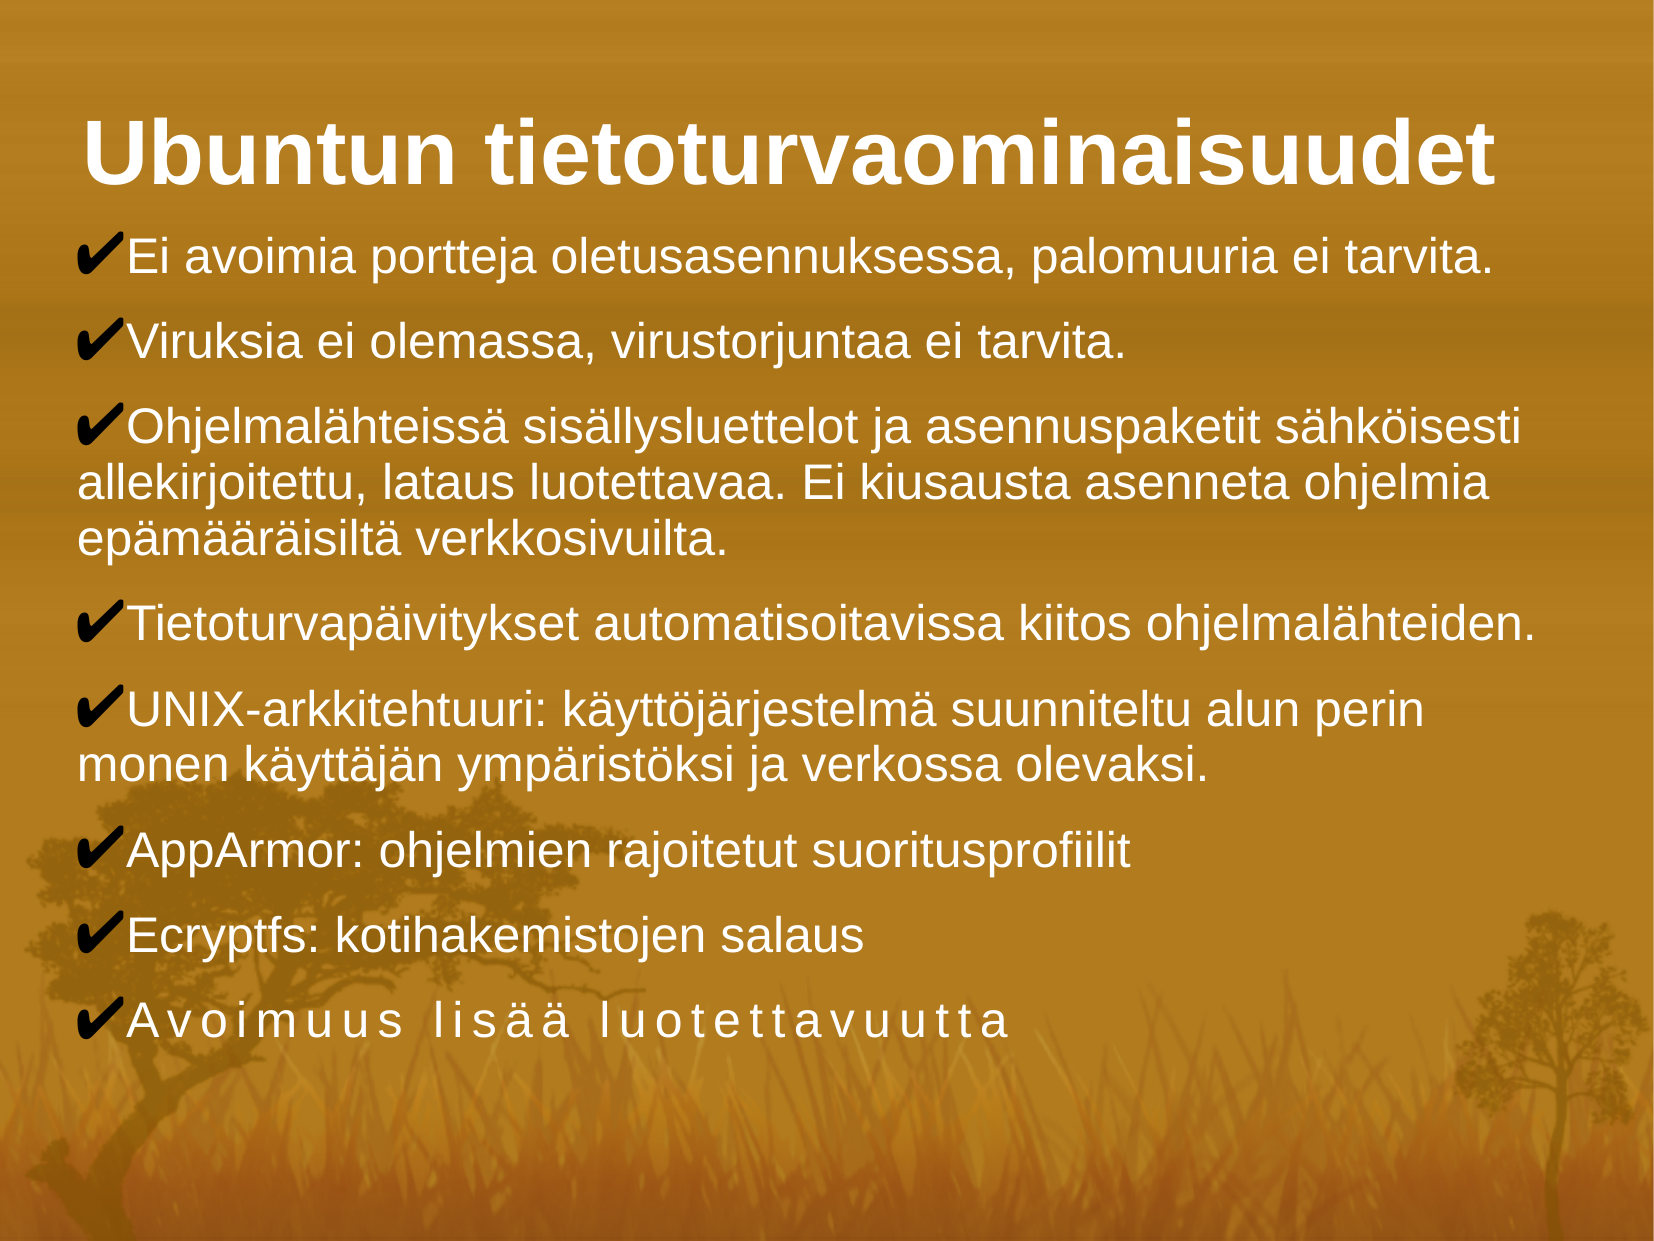

# Ubuntun tietoturvaominaisuudet
Ei avoimia portteja oletusasennuksessa, palomuuria ei tarvita.
Viruksia ei olemassa, virustorjuntaa ei tarvita.
Ohjelmalähteissä sisällysluettelot ja asennuspaketit sähköisesti allekirjoitettu, lataus luotettavaa. Ei kiusausta asenneta ohjelmia epämääräisiltä verkkosivuilta.
Tietoturvapäivitykset automatisoitavissa kiitos ohjelmalähteiden.
UNIX-arkkitehtuuri: käyttöjärjestelmä suunniteltu alun perin monen käyttäjän ympäristöksi ja verkossa olevaksi.
AppArmor: ohjelmien rajoitetut suoritusprofiilit
Ecryptfs: kotihakemistojen salaus
Avoimuus lisää luotettavuutta